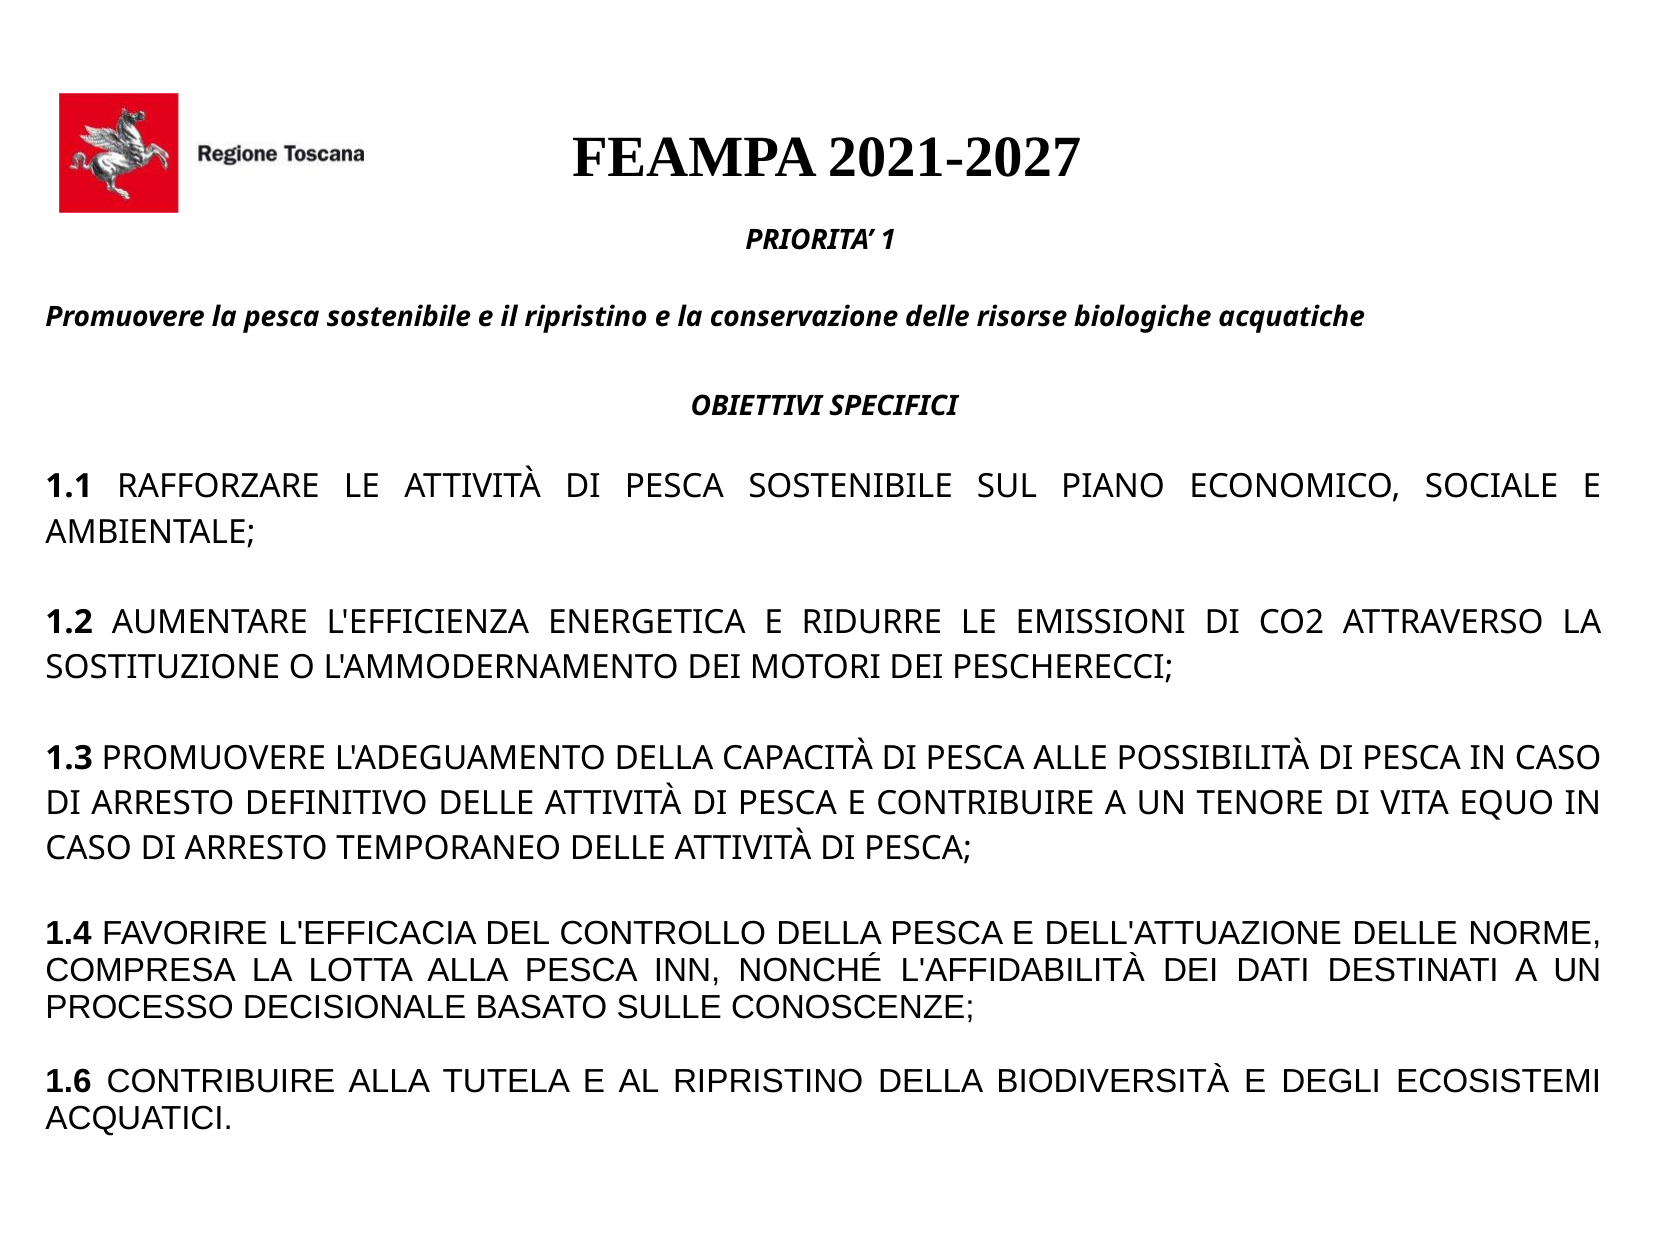

# FEAMPA 2021-2027
PRIORITA’ 1
Promuovere la pesca sostenibile e il ripristino e la conservazione delle risorse biologiche acquatiche
OBIETTIVI SPECIFICI
1.1 RAFFORZARE LE ATTIVITÀ DI PESCA SOSTENIBILE SUL PIANO ECONOMICO, SOCIALE E AMBIENTALE;
1.2 AUMENTARE L'EFFICIENZA ENERGETICA E RIDURRE LE EMISSIONI DI CO2 ATTRAVERSO LA SOSTITUZIONE O L'AMMODERNAMENTO DEI MOTORI DEI PESCHERECCI;
1.3 PROMUOVERE L'ADEGUAMENTO DELLA CAPACITÀ DI PESCA ALLE POSSIBILITÀ DI PESCA IN CASO DI ARRESTO DEFINITIVO DELLE ATTIVITÀ DI PESCA E CONTRIBUIRE A UN TENORE DI VITA EQUO IN CASO DI ARRESTO TEMPORANEO DELLE ATTIVITÀ DI PESCA;
1.4 FAVORIRE L'EFFICACIA DEL CONTROLLO DELLA PESCA E DELL'ATTUAZIONE DELLE NORME, COMPRESA LA LOTTA ALLA PESCA INN, NONCHÉ L'AFFIDABILITÀ DEI DATI DESTINATI A UN PROCESSO DECISIONALE BASATO SULLE CONOSCENZE;
1.6 CONTRIBUIRE ALLA TUTELA E AL RIPRISTINO DELLA BIODIVERSITÀ E DEGLI ECOSISTEMI ACQUATICI.